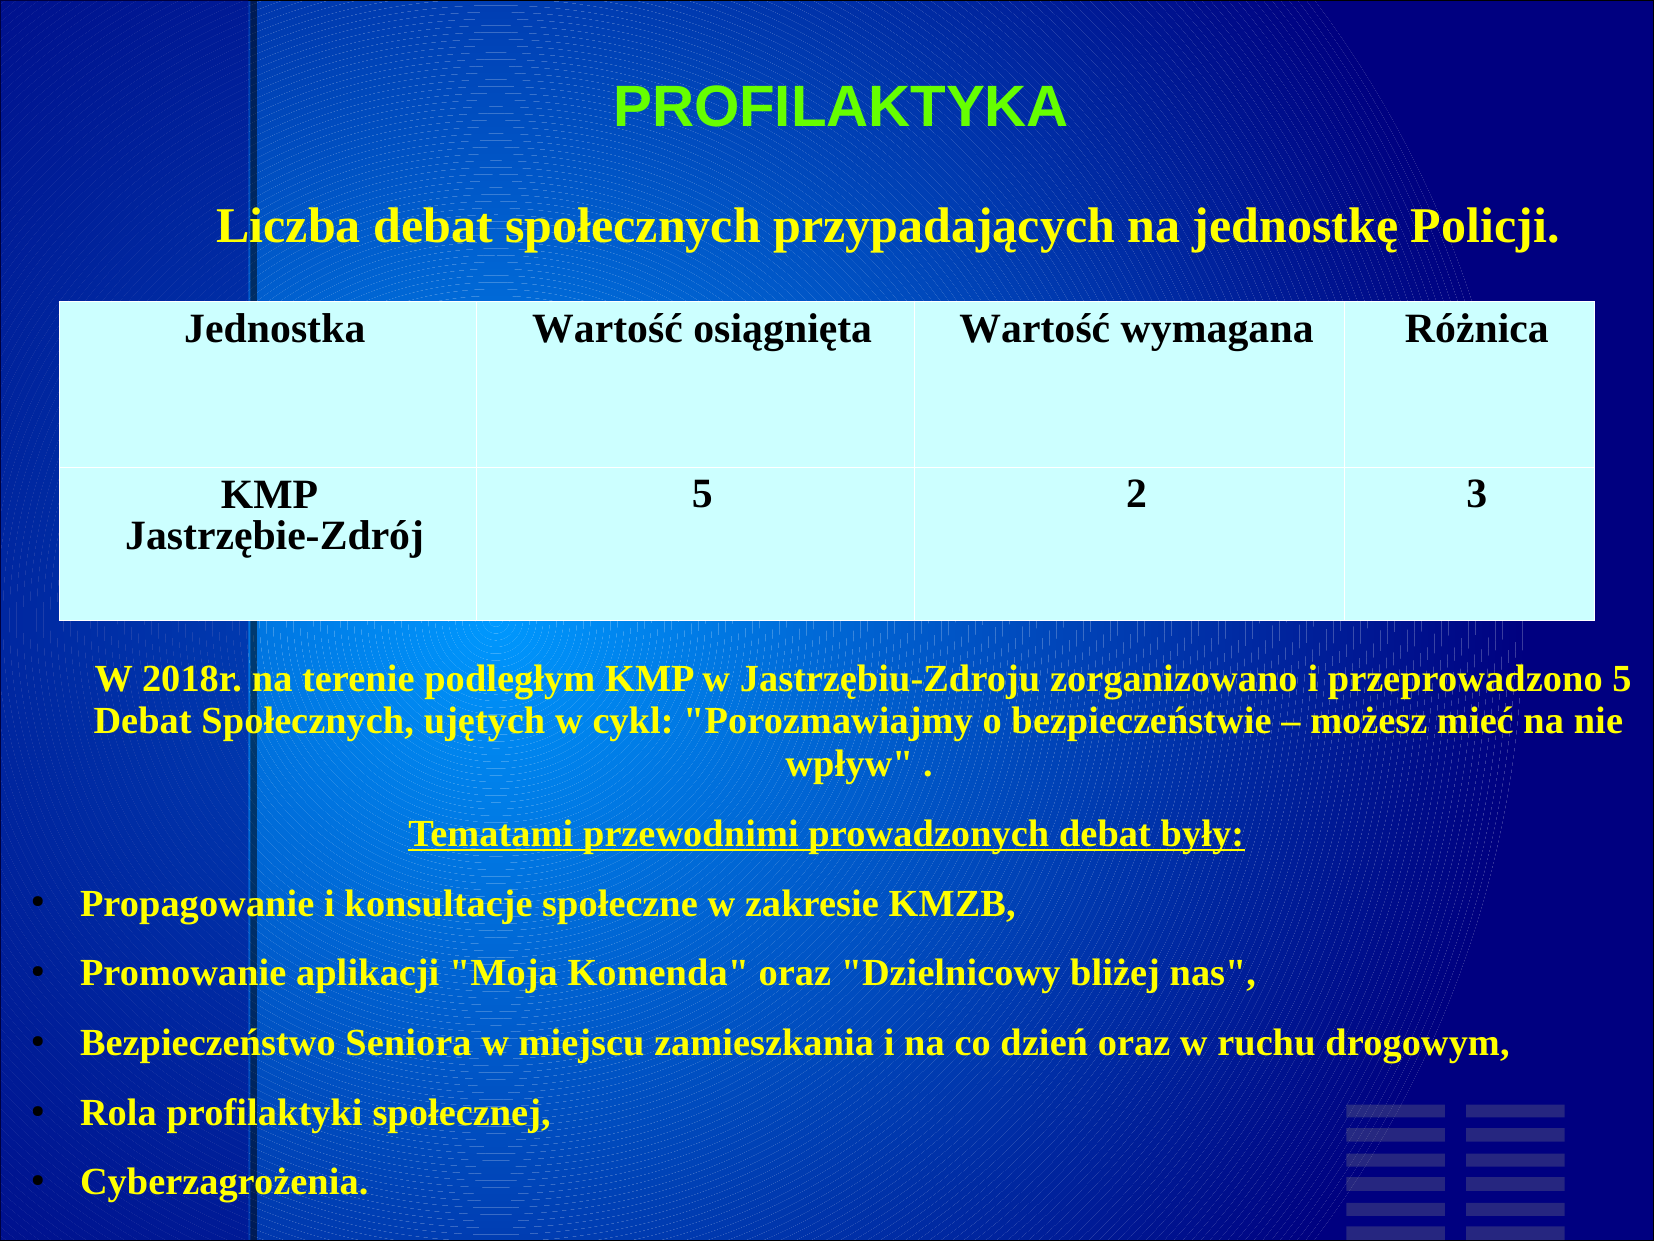

PROFILAKTYKA
# Liczba debat społecznych przypadających na jednostkę Policji.
| Jednostka | Wartość osiągnięta | Wartość wymagana | Różnica |
| --- | --- | --- | --- |
| KMP Jastrzębie-Zdrój | 5 | 2 | 3 |
 W 2018r. na terenie podległym KMP w Jastrzębiu-Zdroju zorganizowano i przeprowadzono 5 Debat Społecznych, ujętych w cykl: "Porozmawiajmy o bezpieczeństwie – możesz mieć na nie wpływ" .
Tematami przewodnimi prowadzonych debat były:
Propagowanie i konsultacje społeczne w zakresie KMZB,
Promowanie aplikacji "Moja Komenda" oraz "Dzielnicowy bliżej nas",
Bezpieczeństwo Seniora w miejscu zamieszkania i na co dzień oraz w ruchu drogowym,
Rola profilaktyki społecznej,
Cyberzagrożenia.